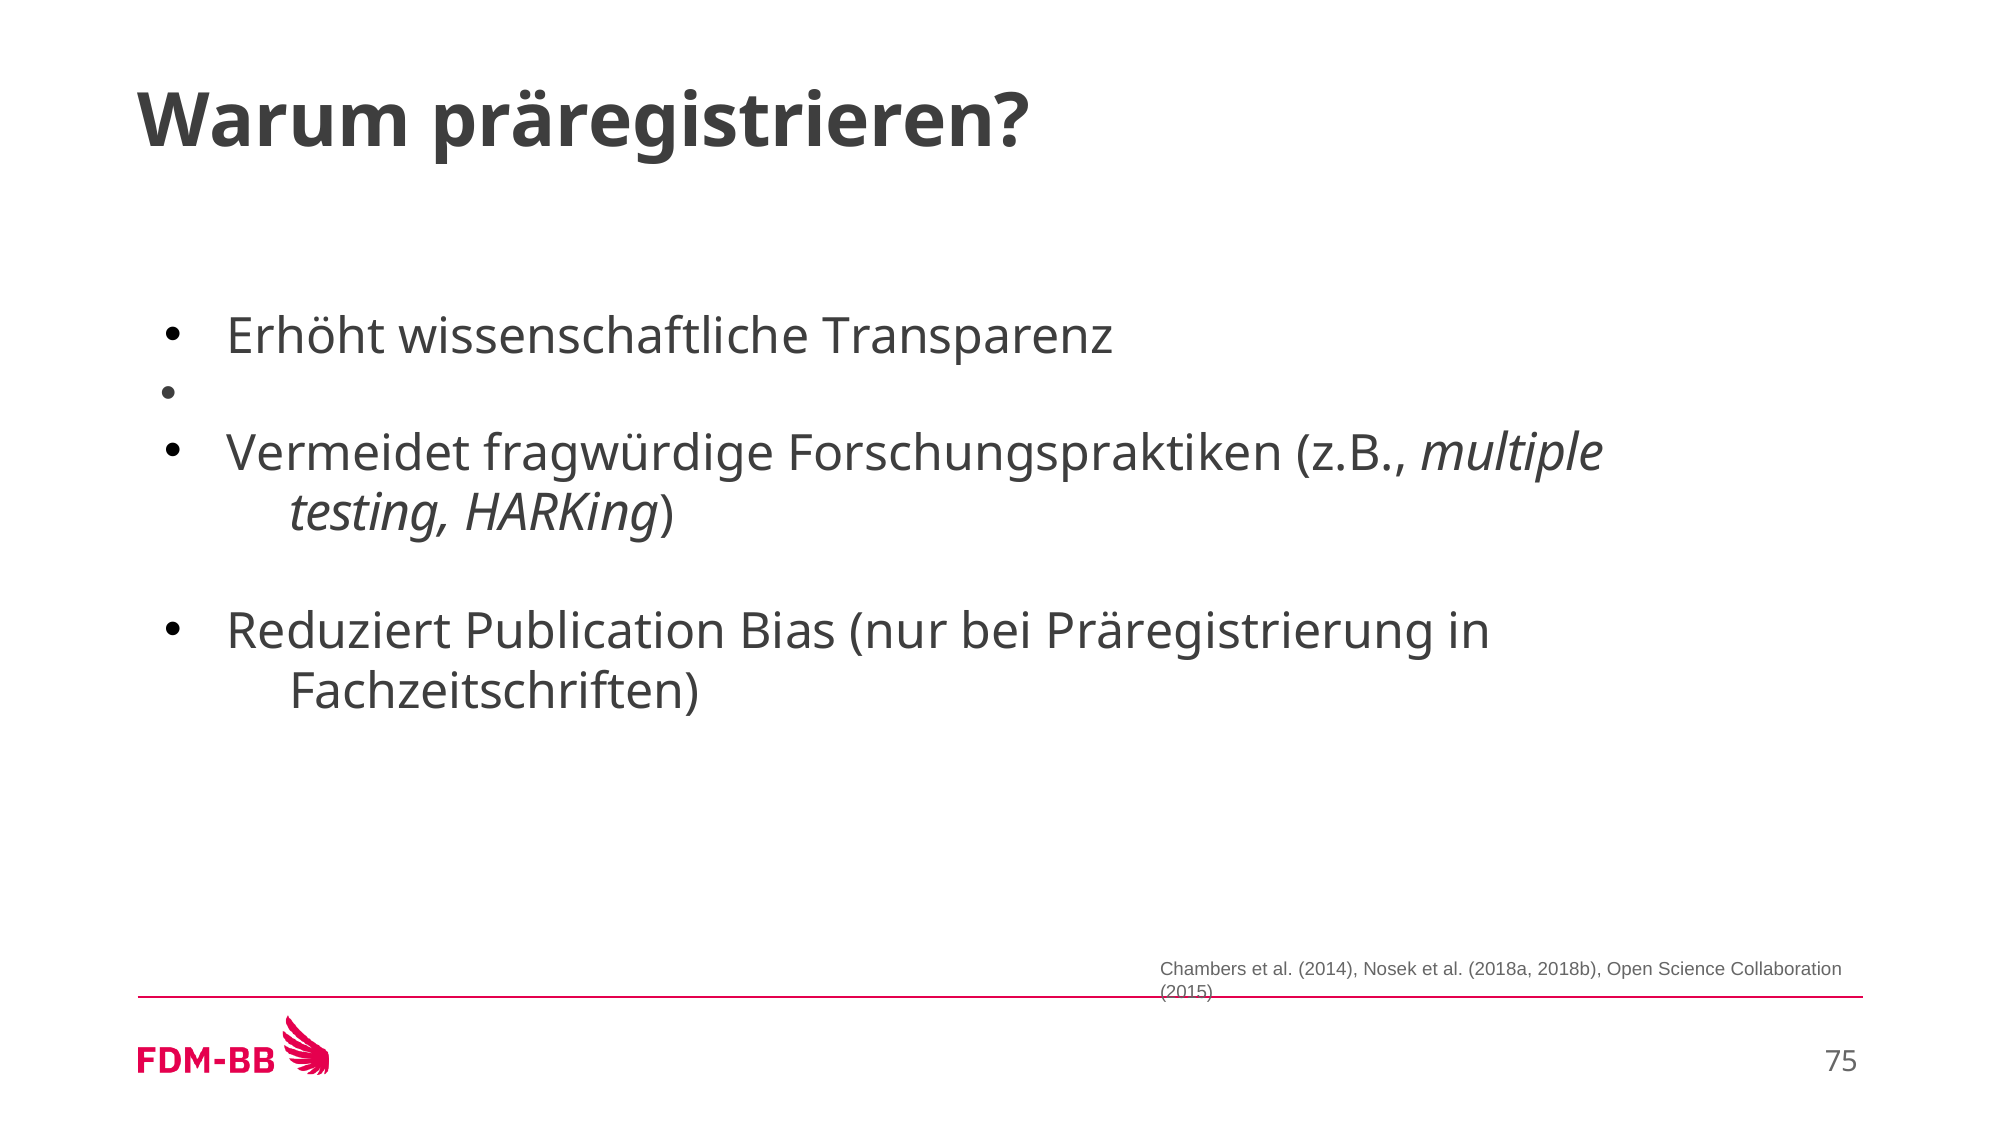

# Warum präregistrieren?
Erhöht wissenschaftliche Transparenz
Vermeidet fragwürdige Forschungspraktiken (z.B., multiple testing, HARKing)
Reduziert Publication Bias (nur bei Präregistrierung in Fachzeitschriften)
Chambers et al. (2014), Nosek et al. (2018a, 2018b), Open Science Collaboration (2015)
52